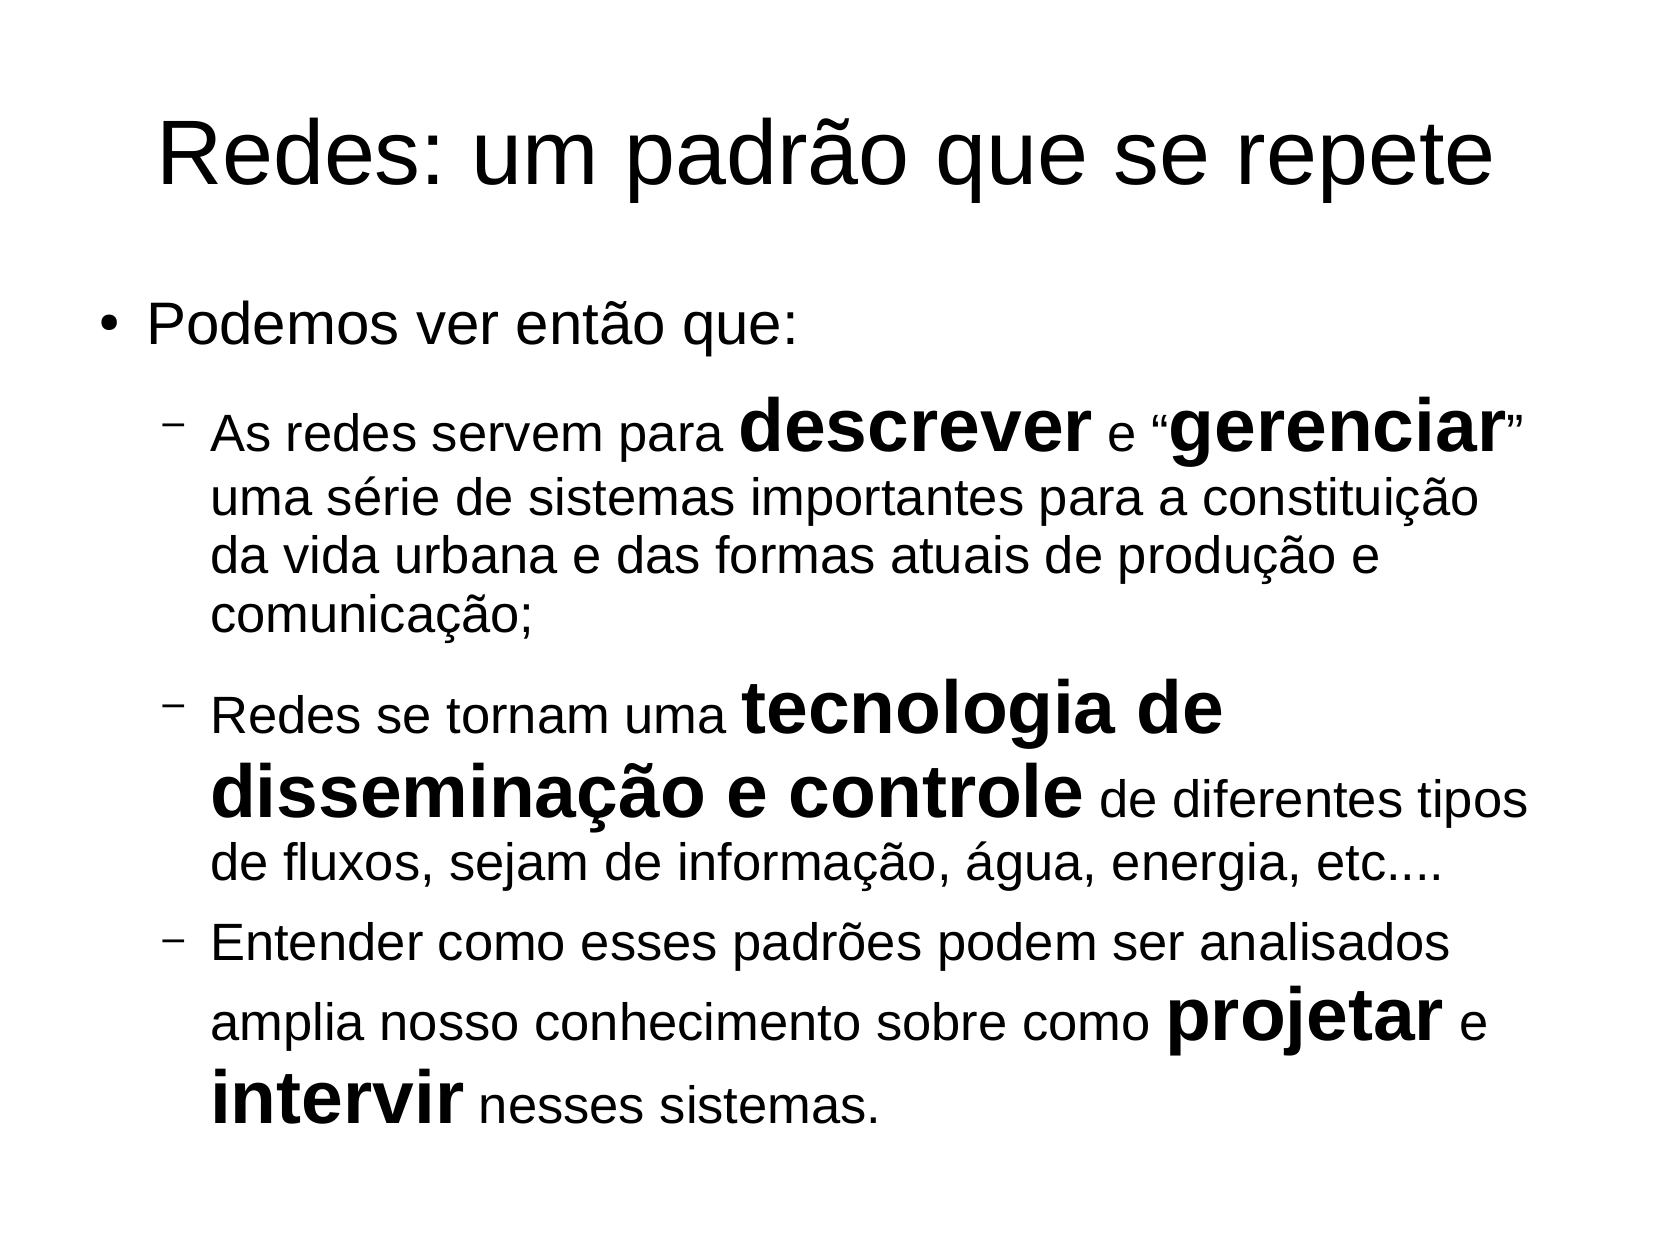

# Redes: um padrão que se repete
Podemos ver então que:
As redes servem para descrever e “gerenciar” uma série de sistemas importantes para a constituição da vida urbana e das formas atuais de produção e comunicação;
Redes se tornam uma tecnologia de disseminação e controle de diferentes tipos de fluxos, sejam de informação, água, energia, etc....
Entender como esses padrões podem ser analisados amplia nosso conhecimento sobre como projetar e intervir nesses sistemas.